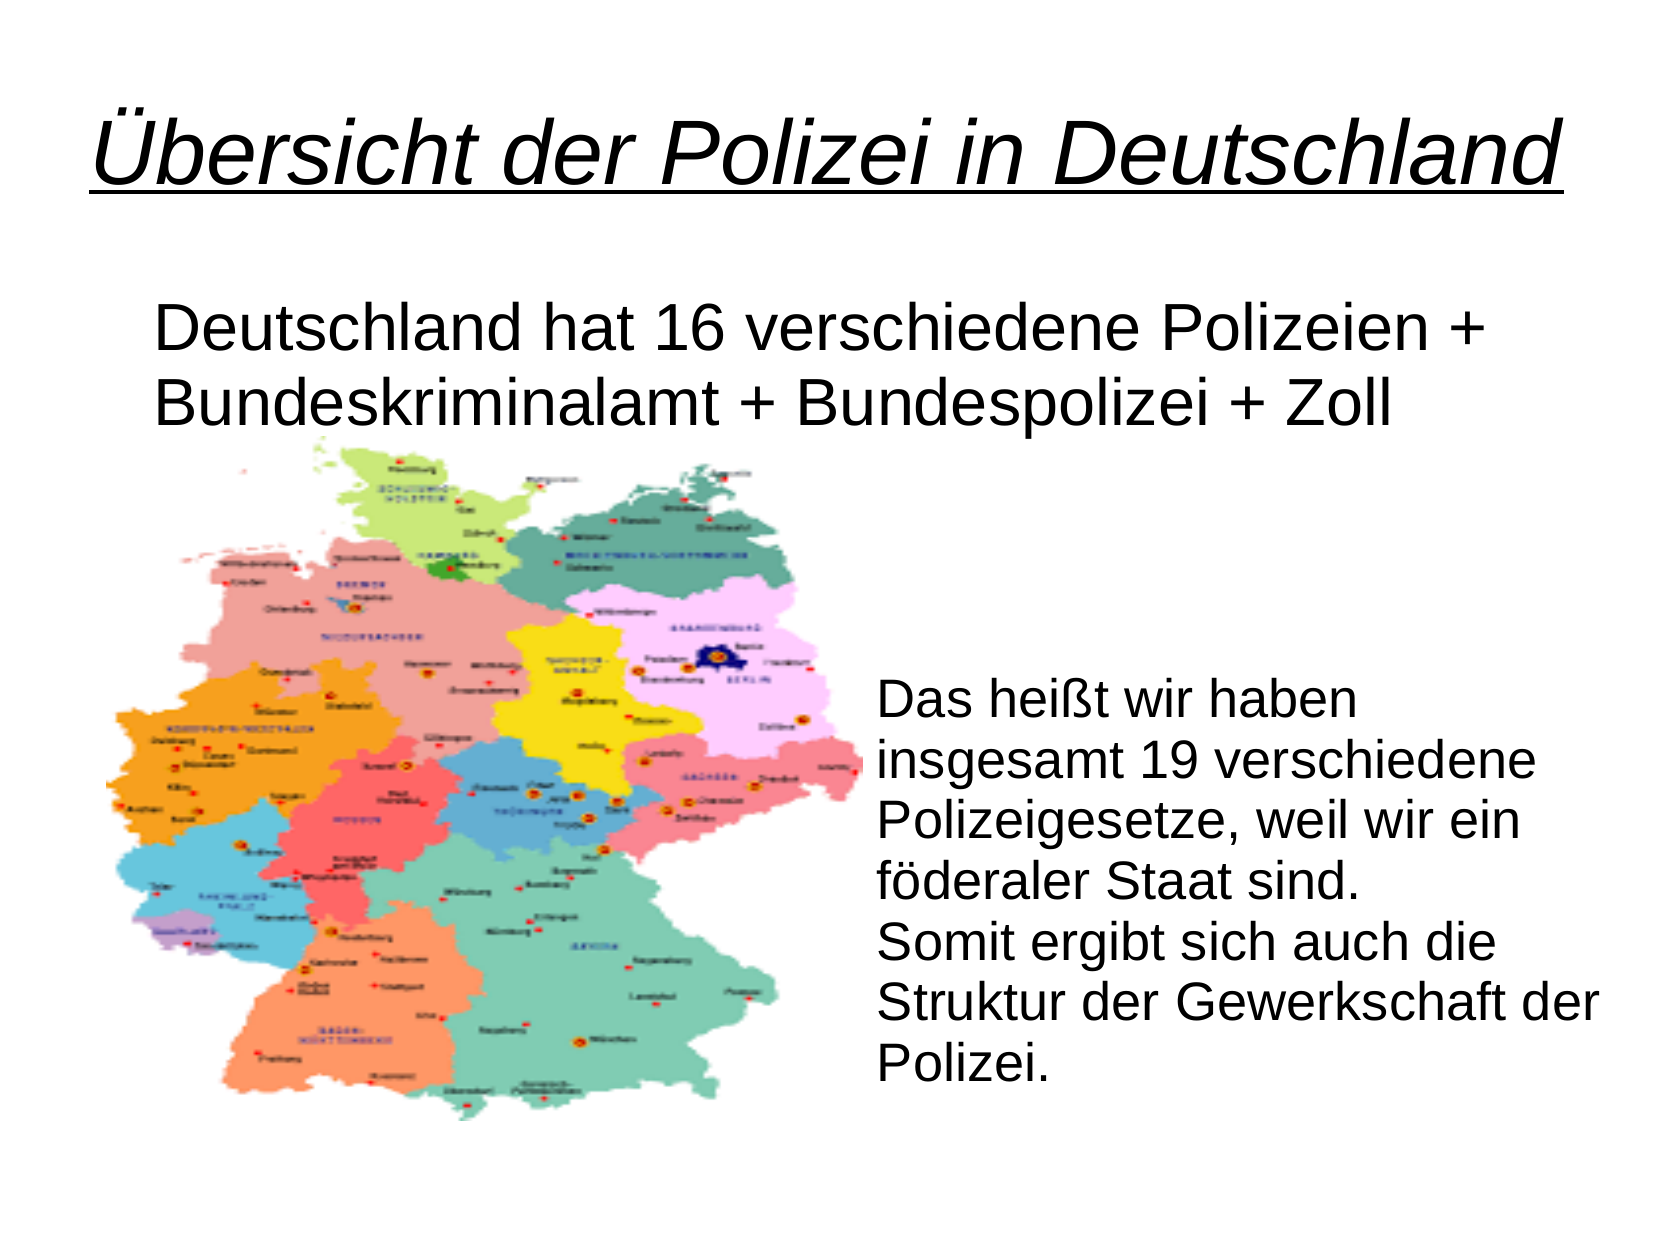

# Übersicht der Polizei in Deutschland
Deutschland hat 16 verschiedene Polizeien + Bundeskriminalamt + Bundespolizei + Zoll
Das heißt wir haben insgesamt 19 verschiedene Polizeigesetze, weil wir ein föderaler Staat sind.
Somit ergibt sich auch die Struktur der Gewerkschaft der Polizei.